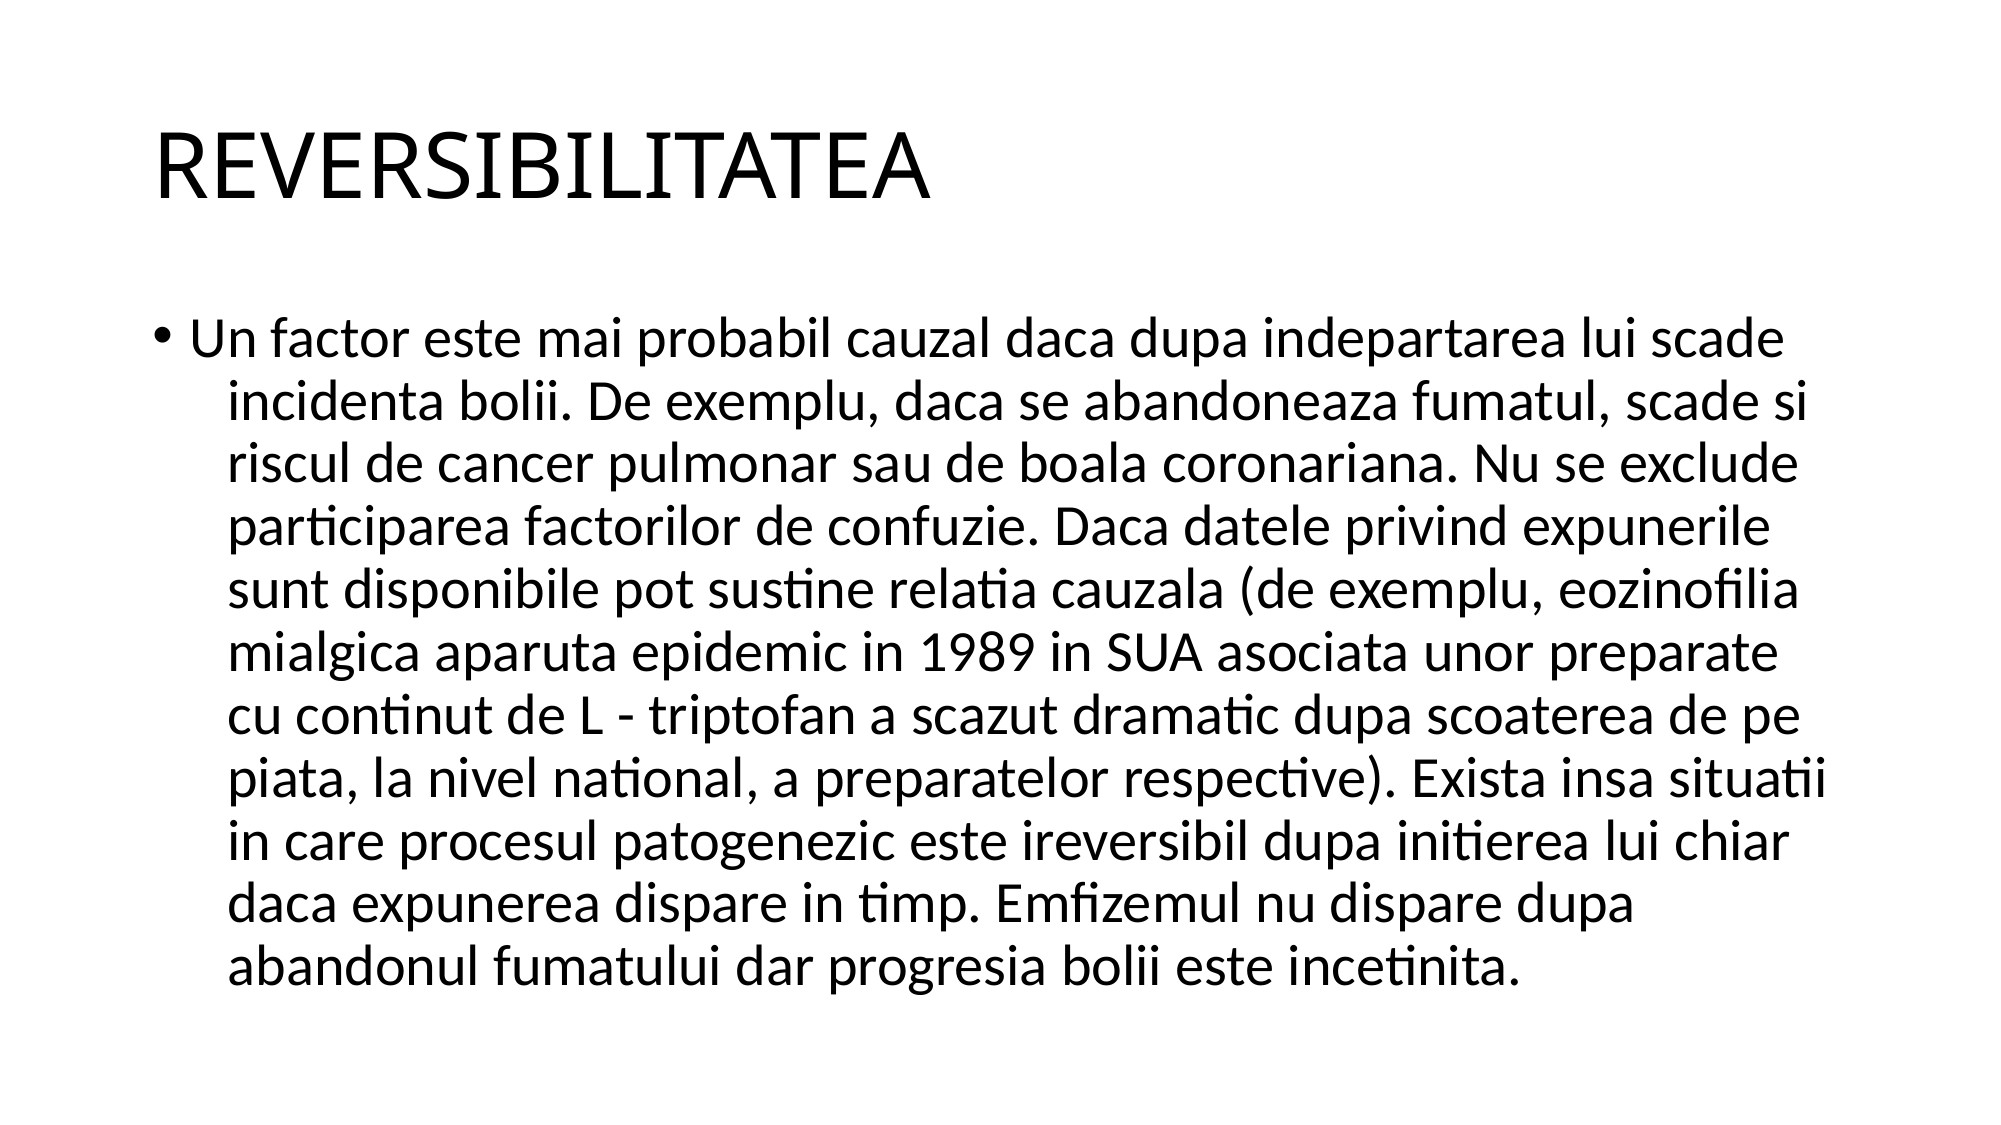

# REVERSIBILITATEA
Un factor este mai probabil cauzal daca dupa indepartarea lui scade incidenta bolii. De exemplu, daca se abandoneaza fumatul, scade si riscul de cancer pulmonar sau de boala coronariana. Nu se exclude participarea factorilor de confuzie. Daca datele privind expunerile sunt disponibile pot sustine relatia cauzala (de exemplu, eozinofilia mialgica aparuta epidemic in 1989 in SUA asociata unor preparate cu continut de L - triptofan a scazut dramatic dupa scoaterea de pe piata, la nivel national, a preparatelor respective). Exista insa situatii in care procesul patogenezic este ireversibil dupa initierea lui chiar daca expunerea dispare in timp. Emfizemul nu dispare dupa abandonul fumatului dar progresia bolii este incetinita.